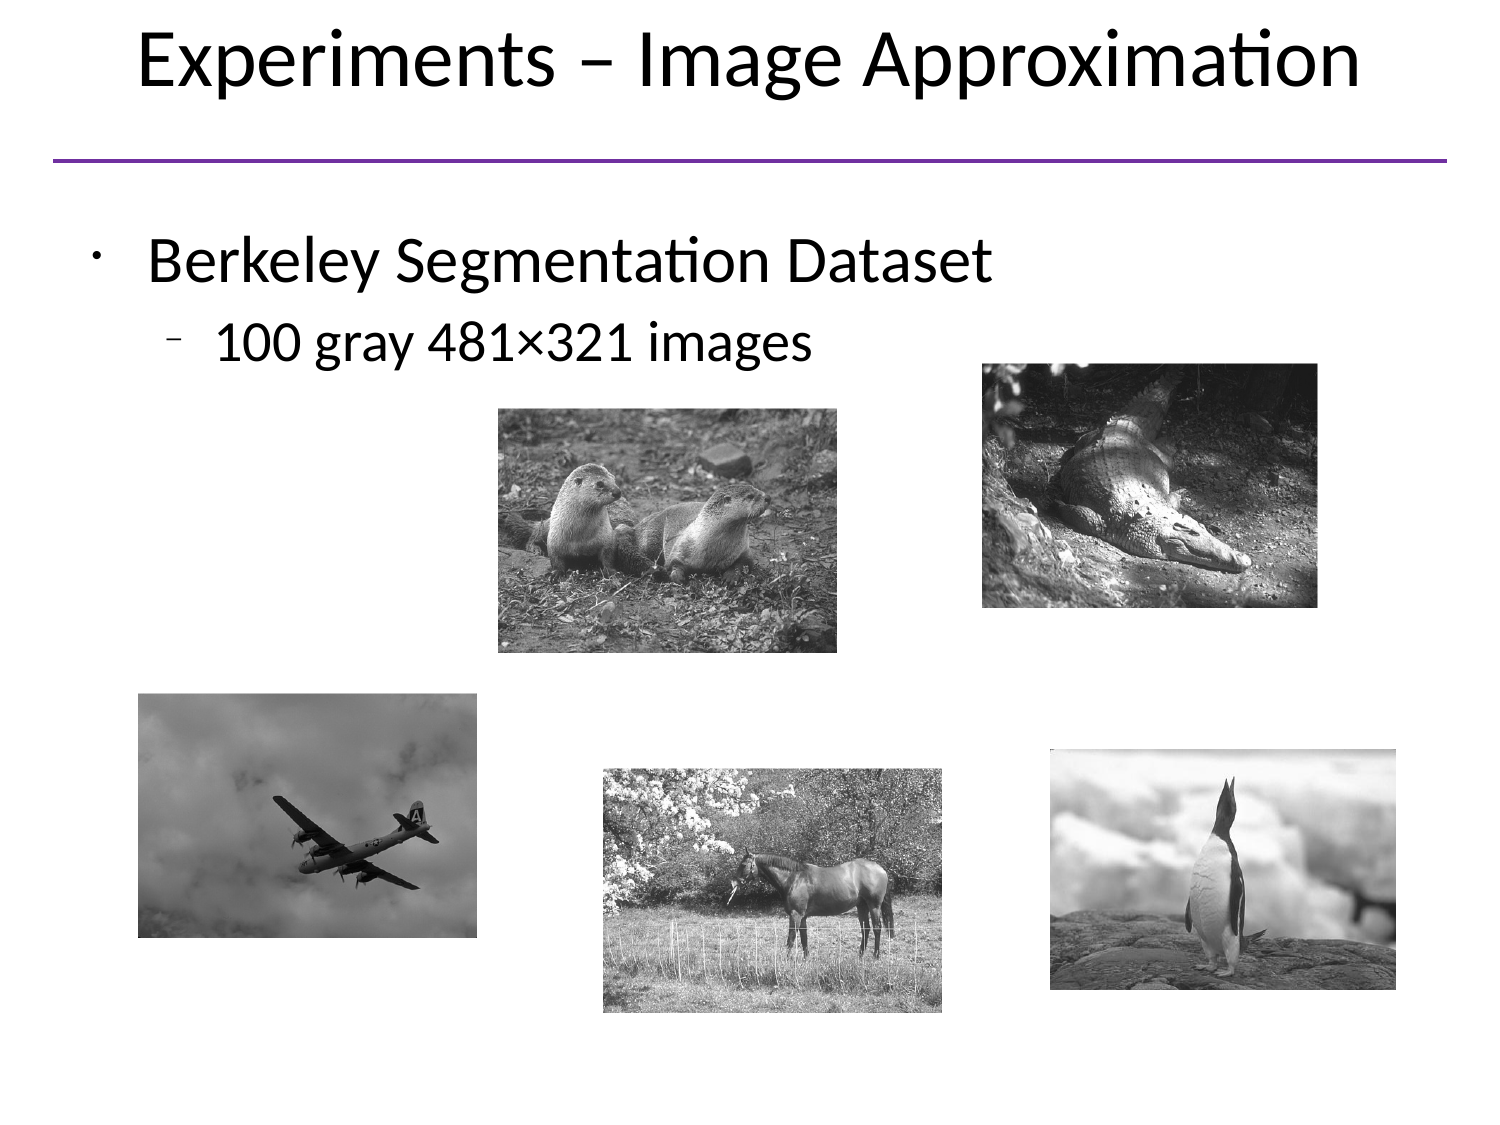

# Experiments – Image Approximation
Berkeley Segmentation Dataset
100 gray 481×321 images